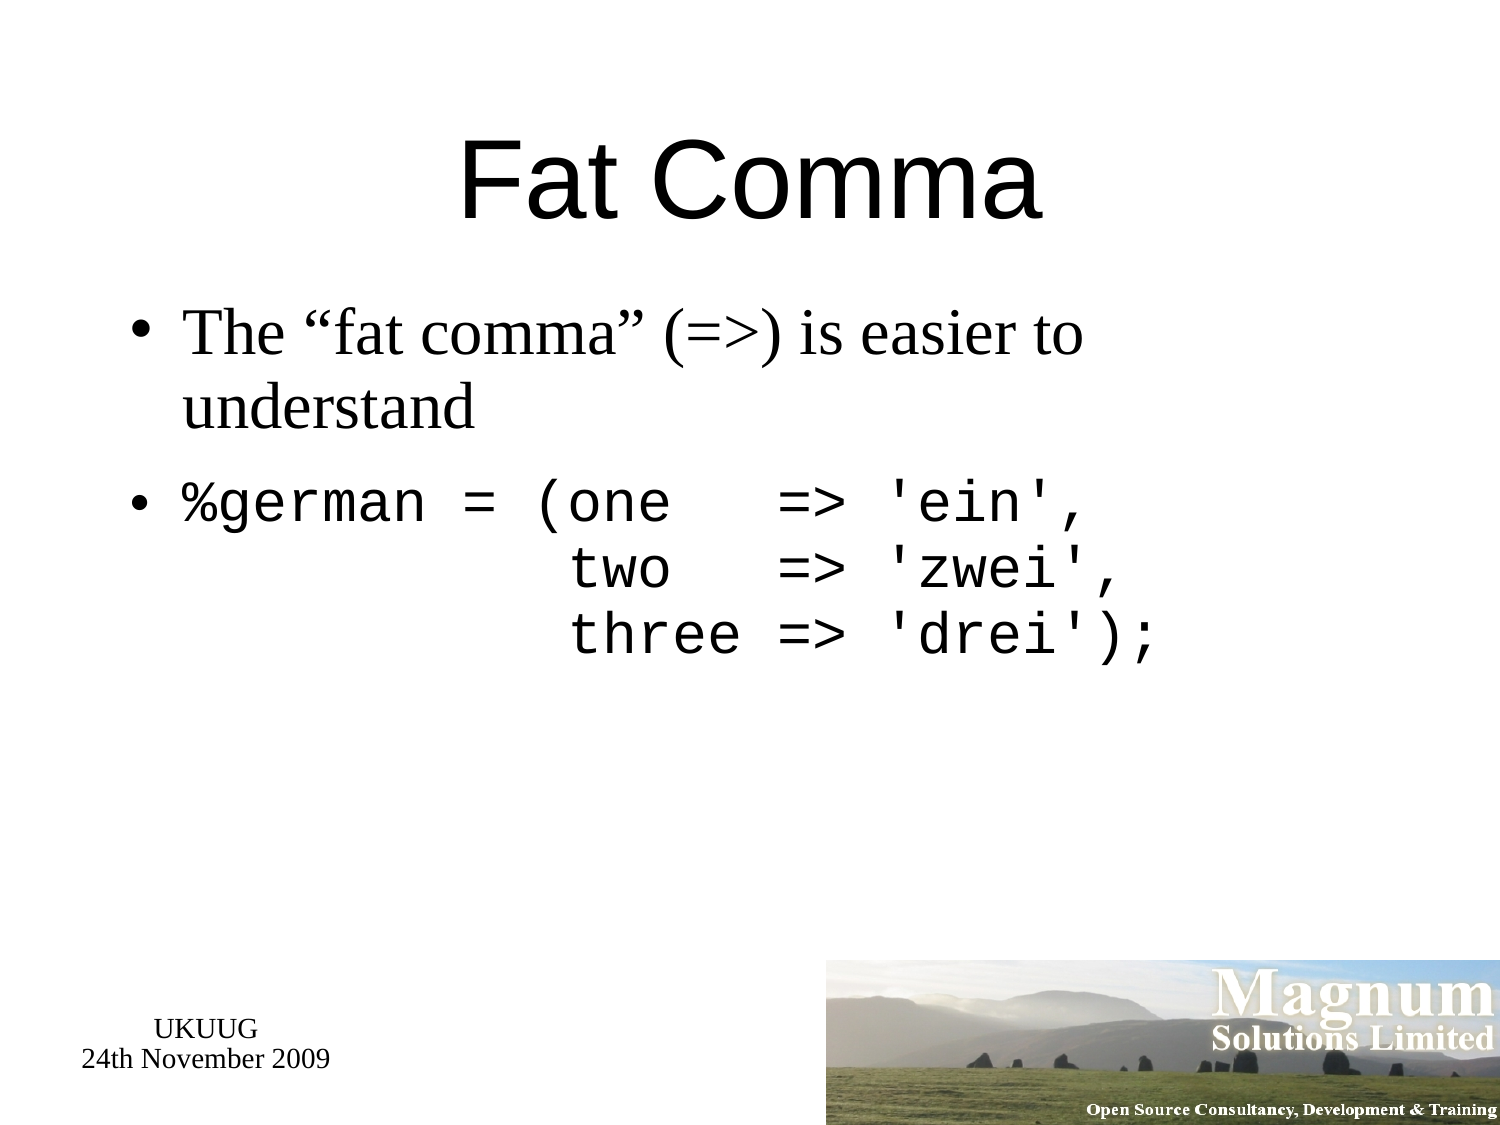

# Fat Comma
The “fat comma” (=>) is easier to understand
%german = (one => 'ein',
 two => 'zwei',
 three => 'drei');
38